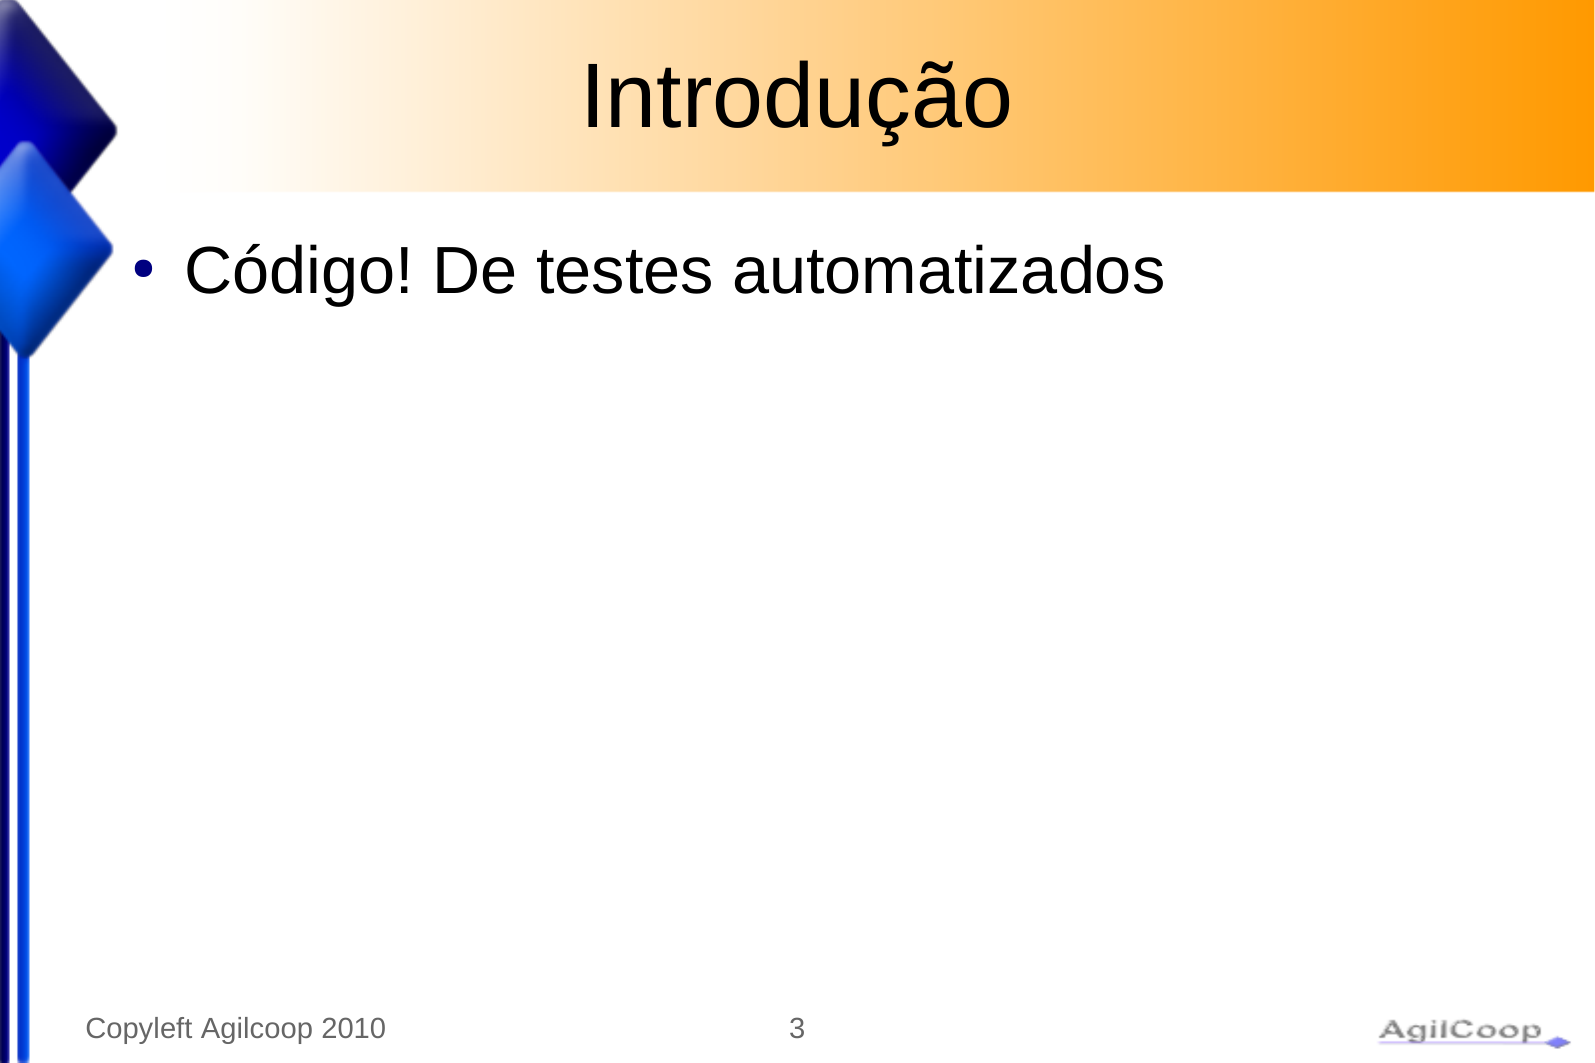

# Introdução
Código! De testes automatizados
Copyleft Agilcoop 2010
3